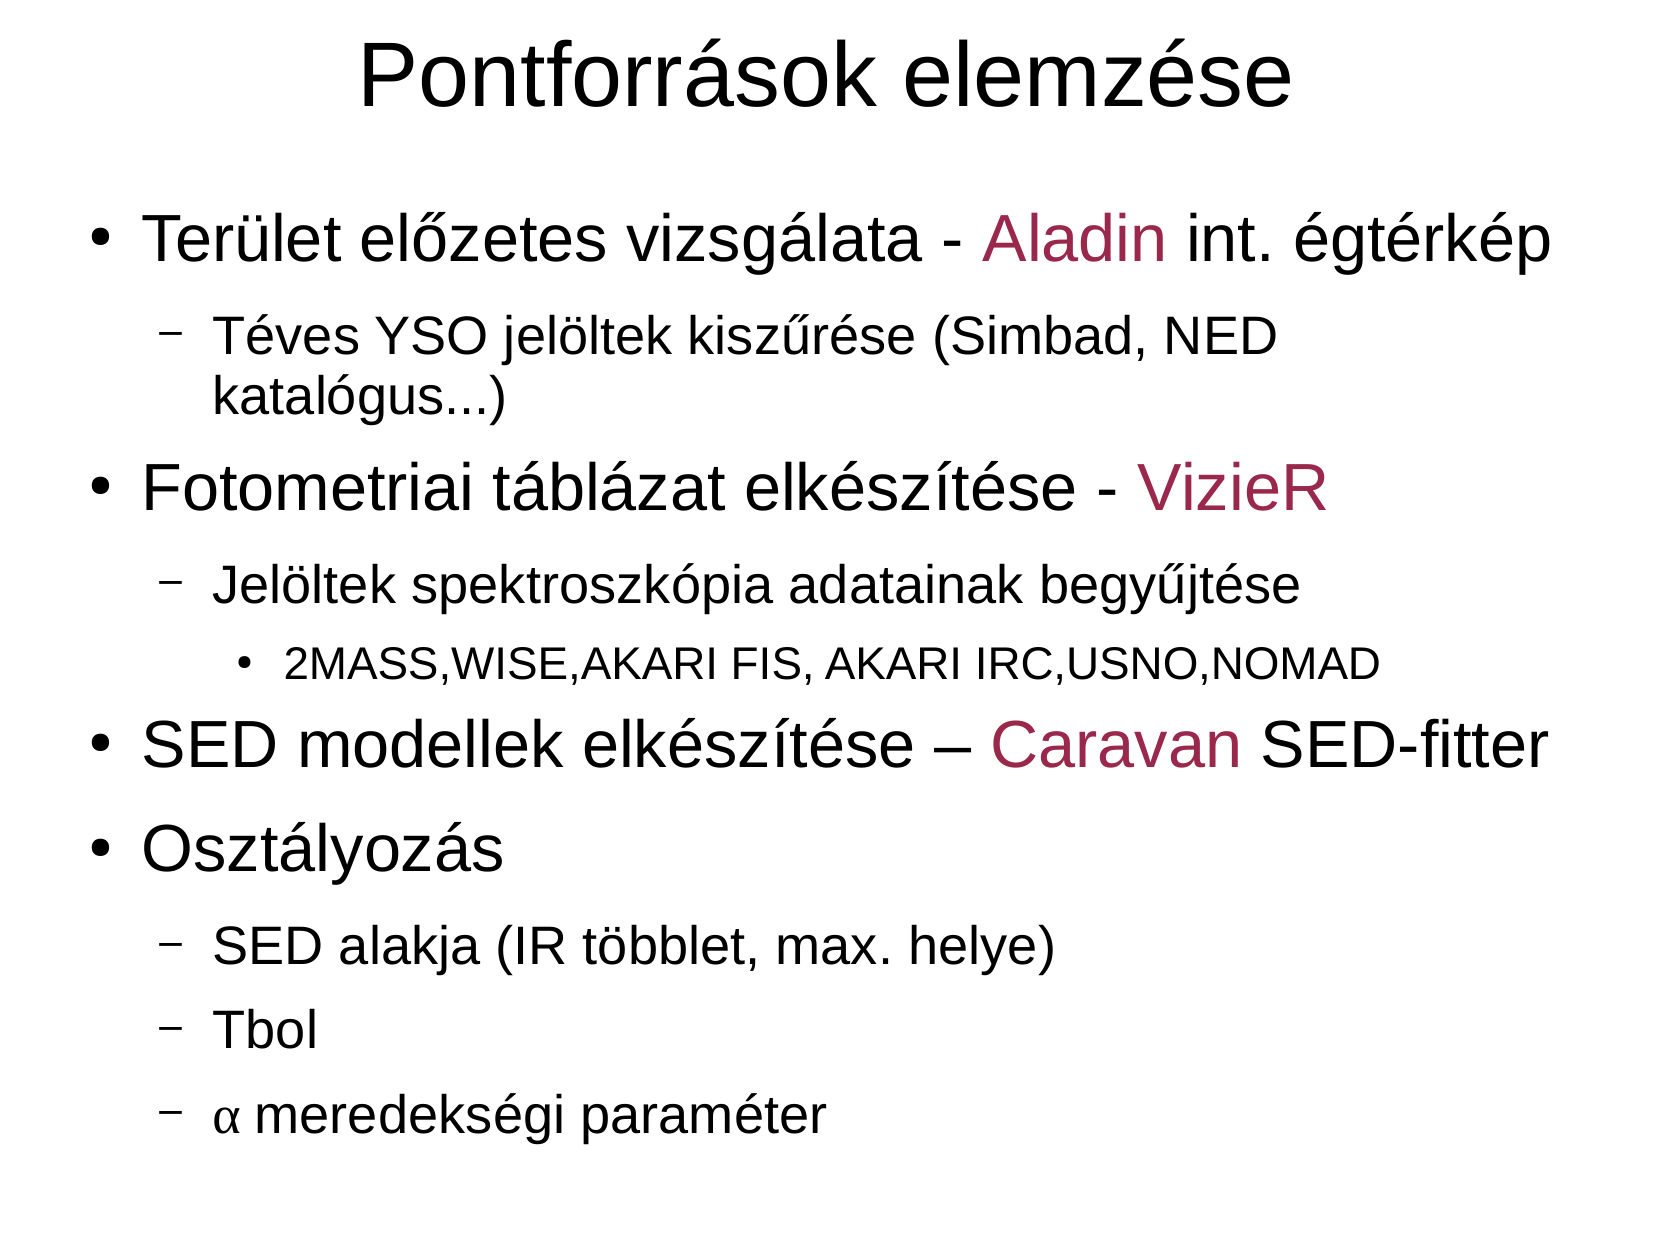

Pontforrások elemzése
# Terület előzetes vizsgálata - Aladin int. égtérkép
Téves YSO jelöltek kiszűrése (Simbad, NED katalógus...)
Fotometriai táblázat elkészítése - VizieR
Jelöltek spektroszkópia adatainak begyűjtése
2MASS,WISE,AKARI FIS, AKARI IRC,USNO,NOMAD
SED modellek elkészítése – Caravan SED-fitter
Osztályozás
SED alakja (IR többlet, max. helye)
Tbol
α meredekségi paraméter